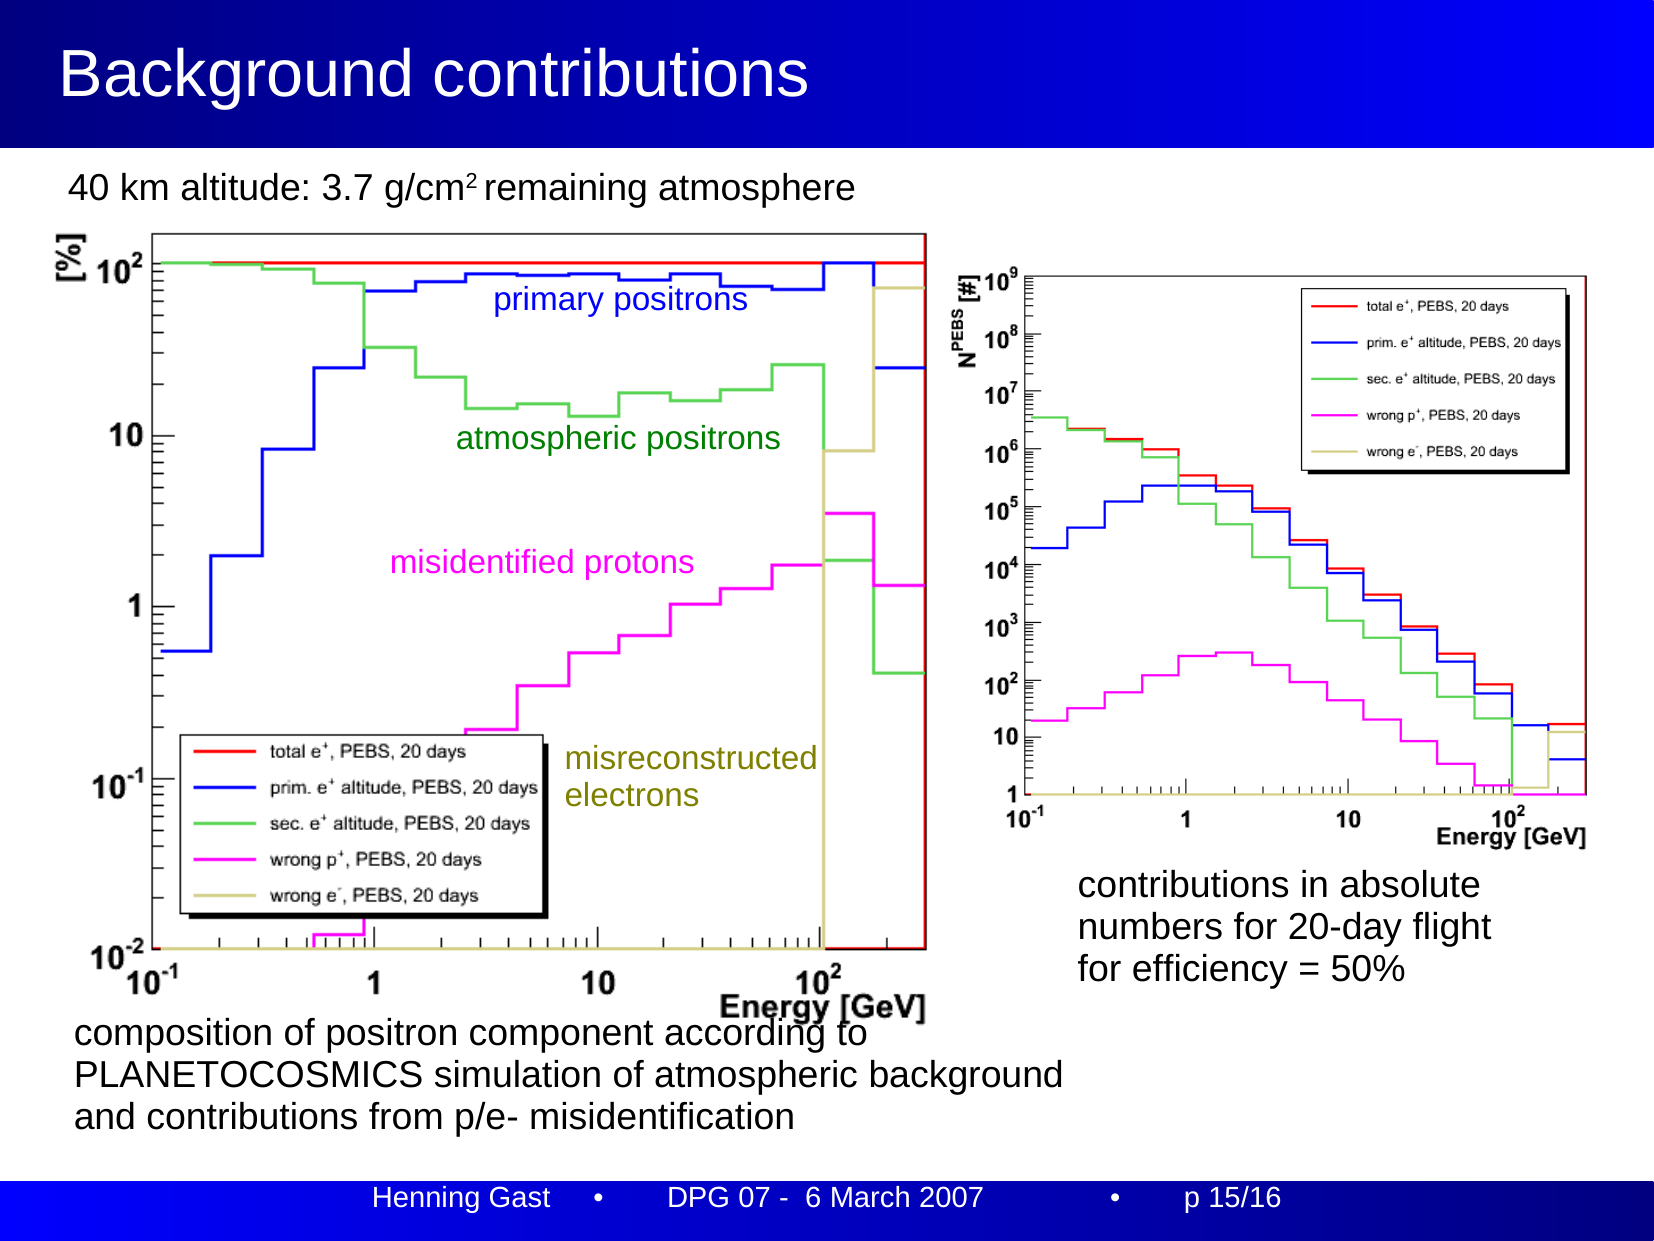

# Background contributions
40 km altitude: 3.7 g/cm2 remaining atmosphere
primary positrons
atmospheric positrons
misidentified protons
misreconstructed electrons
contributions in absolute numbers for 20-day flight
for efficiency = 50%
composition of positron component according to PLANETOCOSMICS simulation of atmospheric background and contributions from p/e- misidentification